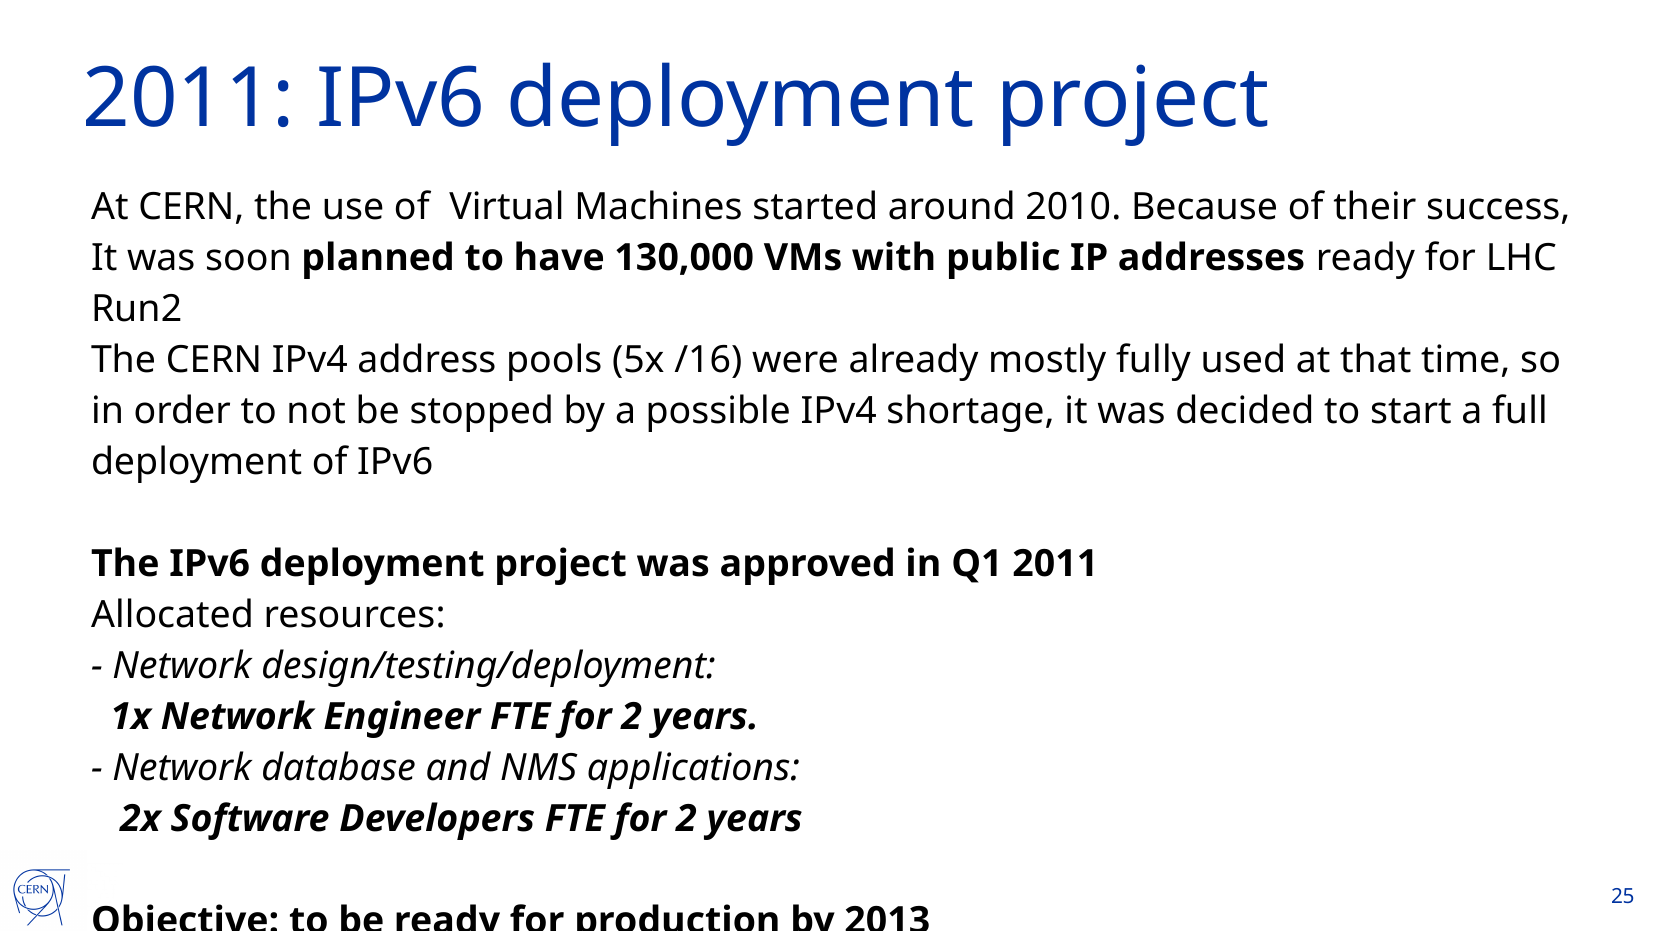

# 2011: IPv6 deployment project
At CERN, the use of Virtual Machines started around 2010. Because of their success, It was soon planned to have 130,000 VMs with public IP addresses ready for LHC Run2
The CERN IPv4 address pools (5x /16) were already mostly fully used at that time, so in order to not be stopped by a possible IPv4 shortage, it was decided to start a full deployment of IPv6
The IPv6 deployment project was approved in Q1 2011
Allocated resources:
- Network design/testing/deployment:
 1x Network Engineer FTE for 2 years.
- Network database and NMS applications:
 2x Software Developers FTE for 2 years
Objective: to be ready for production by 2013